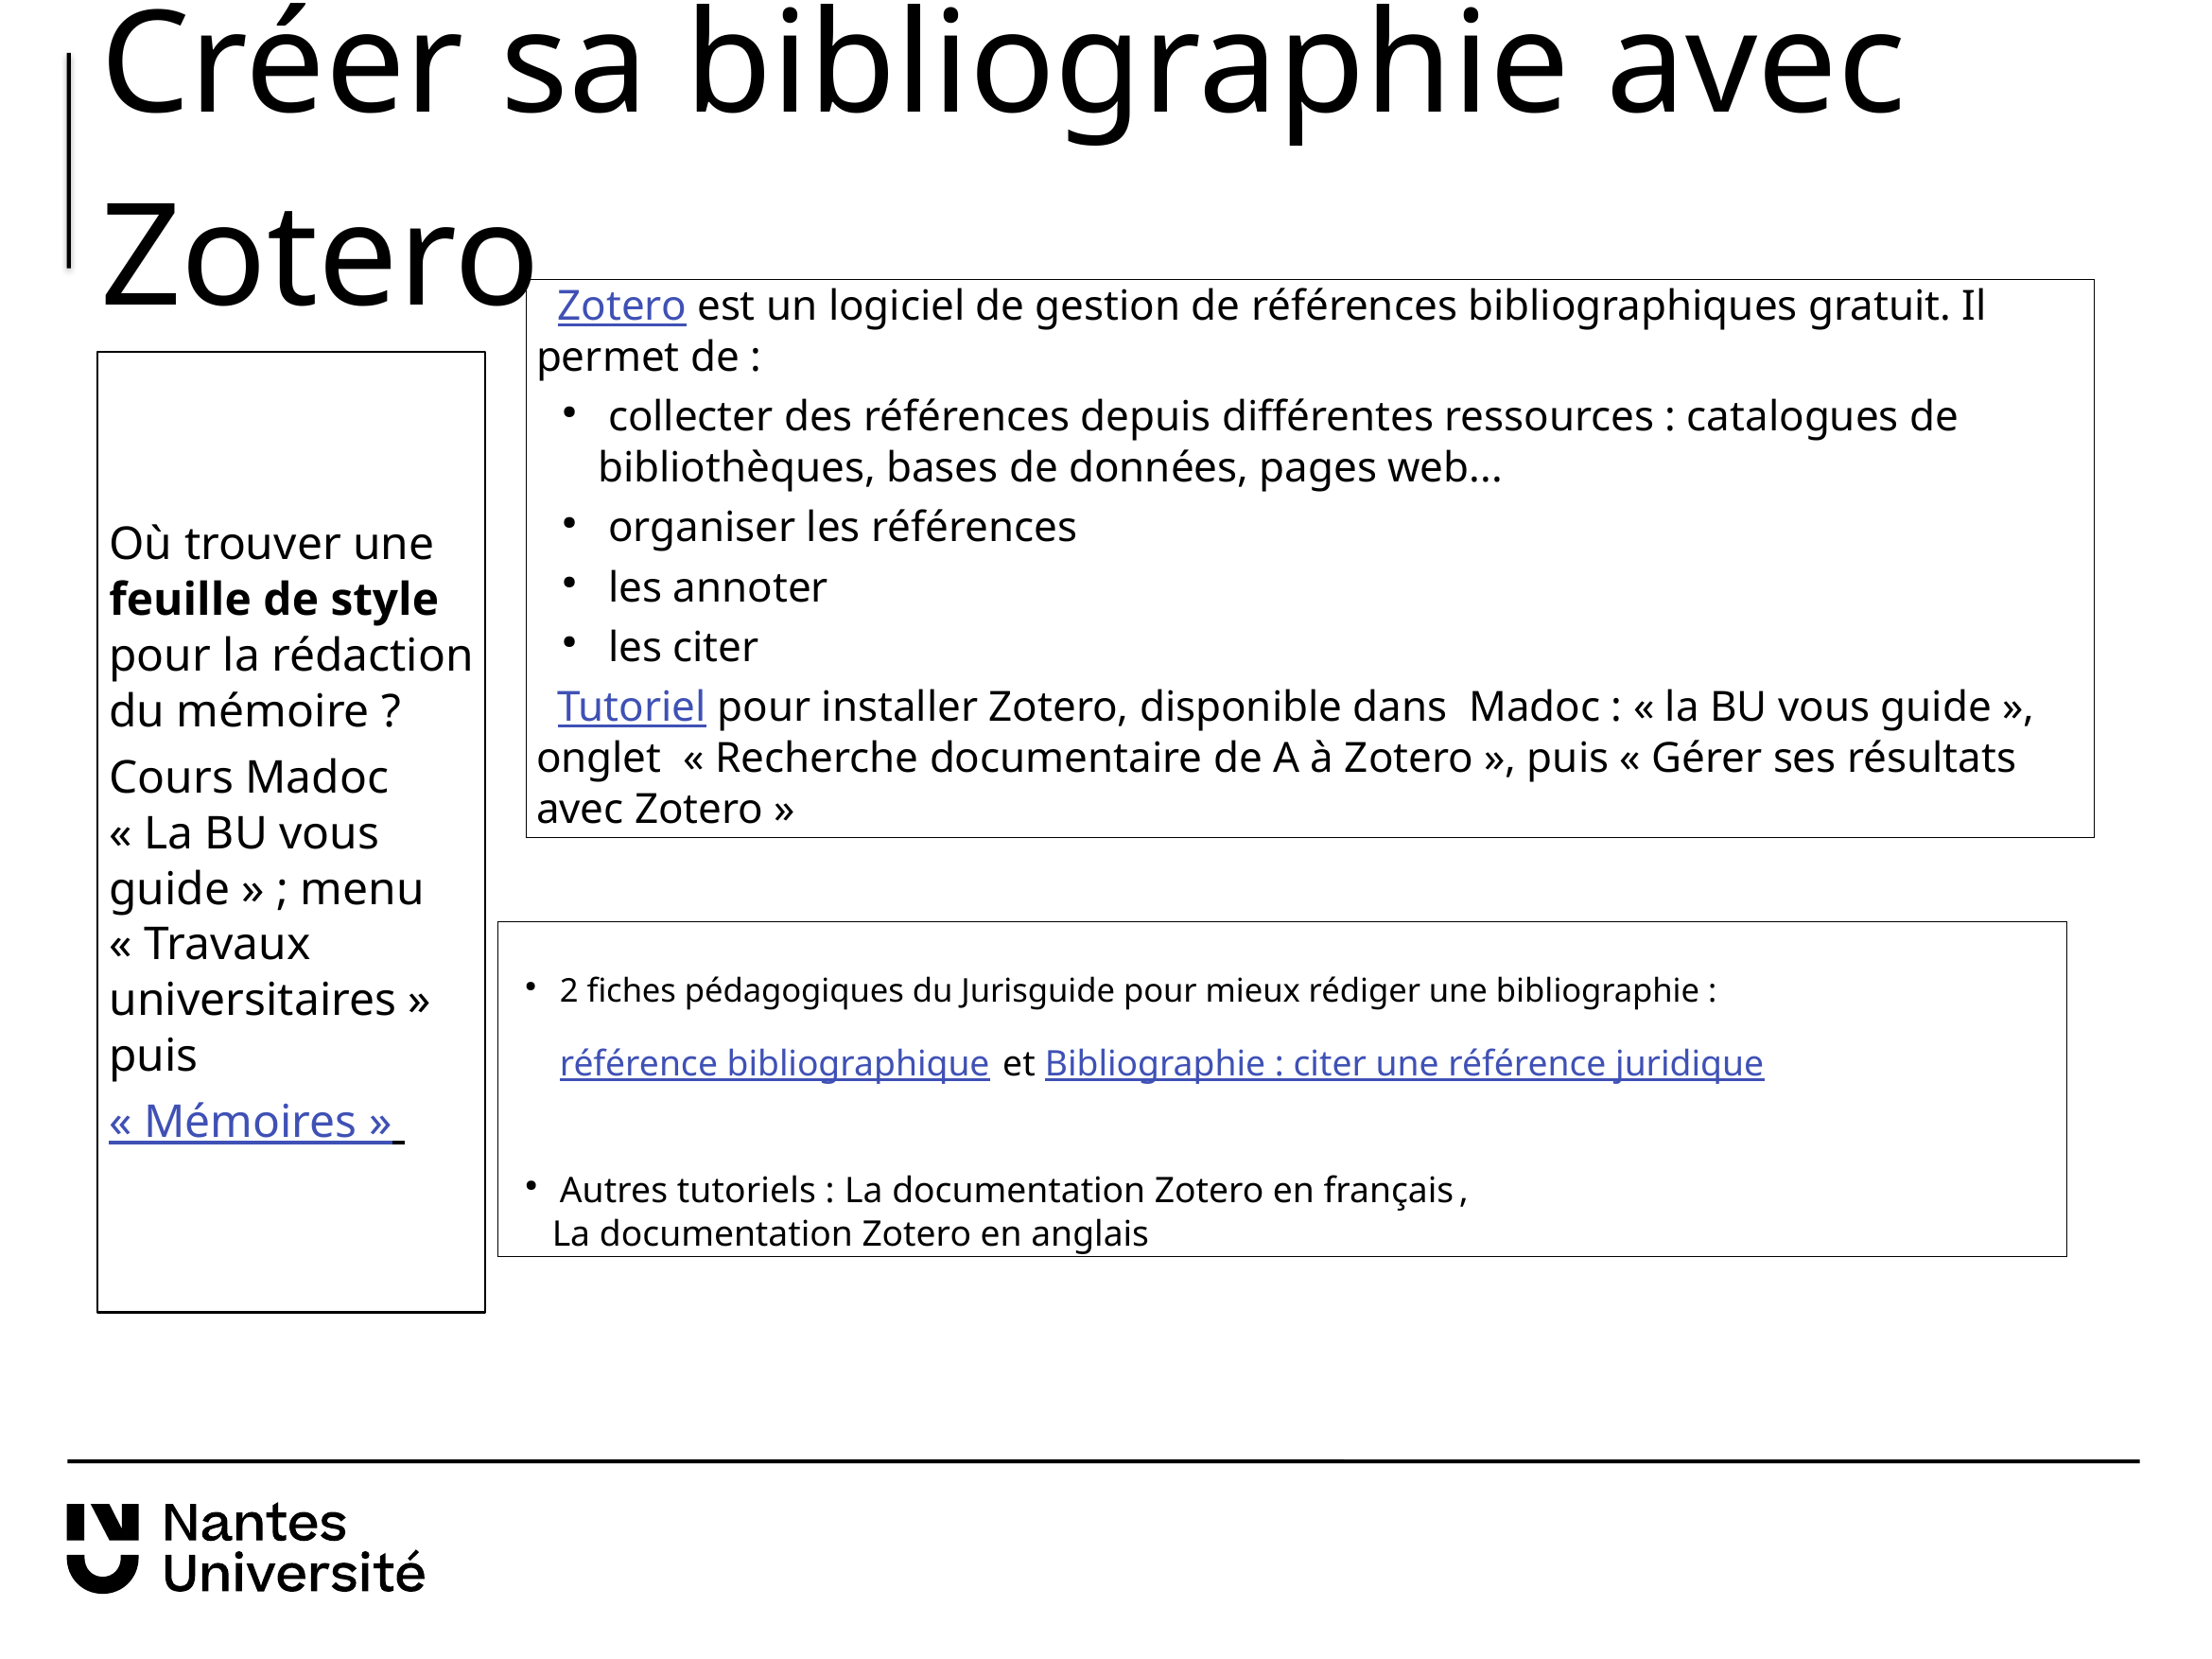

# Créer sa bibliographie avec Zotero
 Zotero est un logiciel de gestion de références bibliographiques gratuit. Il permet de :
collecter des références depuis différentes ressources : catalogues de bibliothèques, bases de données, pages web...
organiser les références
les annoter
les citer
 Tutoriel pour installer Zotero, disponible dans Madoc : « la BU vous guide », onglet « Recherche documentaire de A à Zotero », puis « Gérer ses résultats avec Zotero »
Où trouver une feuille de style pour la rédaction du mémoire ?
Cours Madoc « La BU vous guide » ; menu « Travaux universitaires » puis
« Mémoires »
2 fiches pédagogiques du Jurisguide pour mieux rédiger une bibliographie :
référence bibliographique et Bibliographie : citer une référence juridique
Autres tutoriels : La documentation Zotero en français, La documentation Zotero en anglais